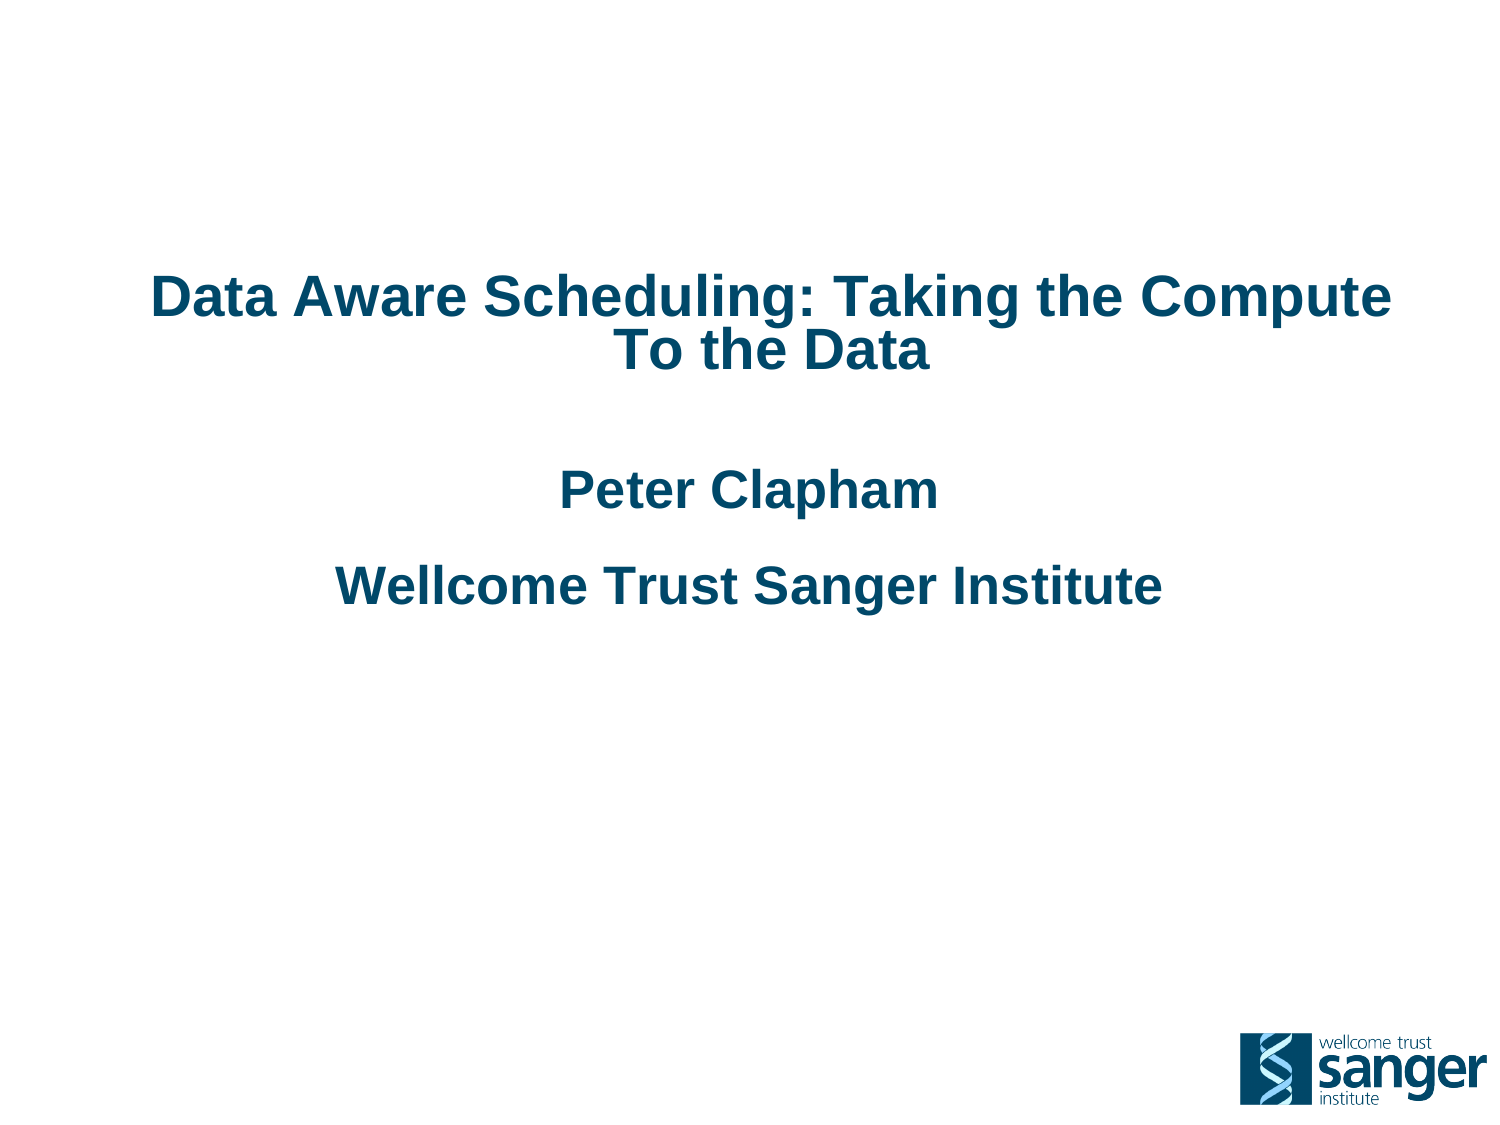

Peter Clapham
Wellcome Trust Sanger Institute
# Data Aware Scheduling: Taking the Compute To the Data